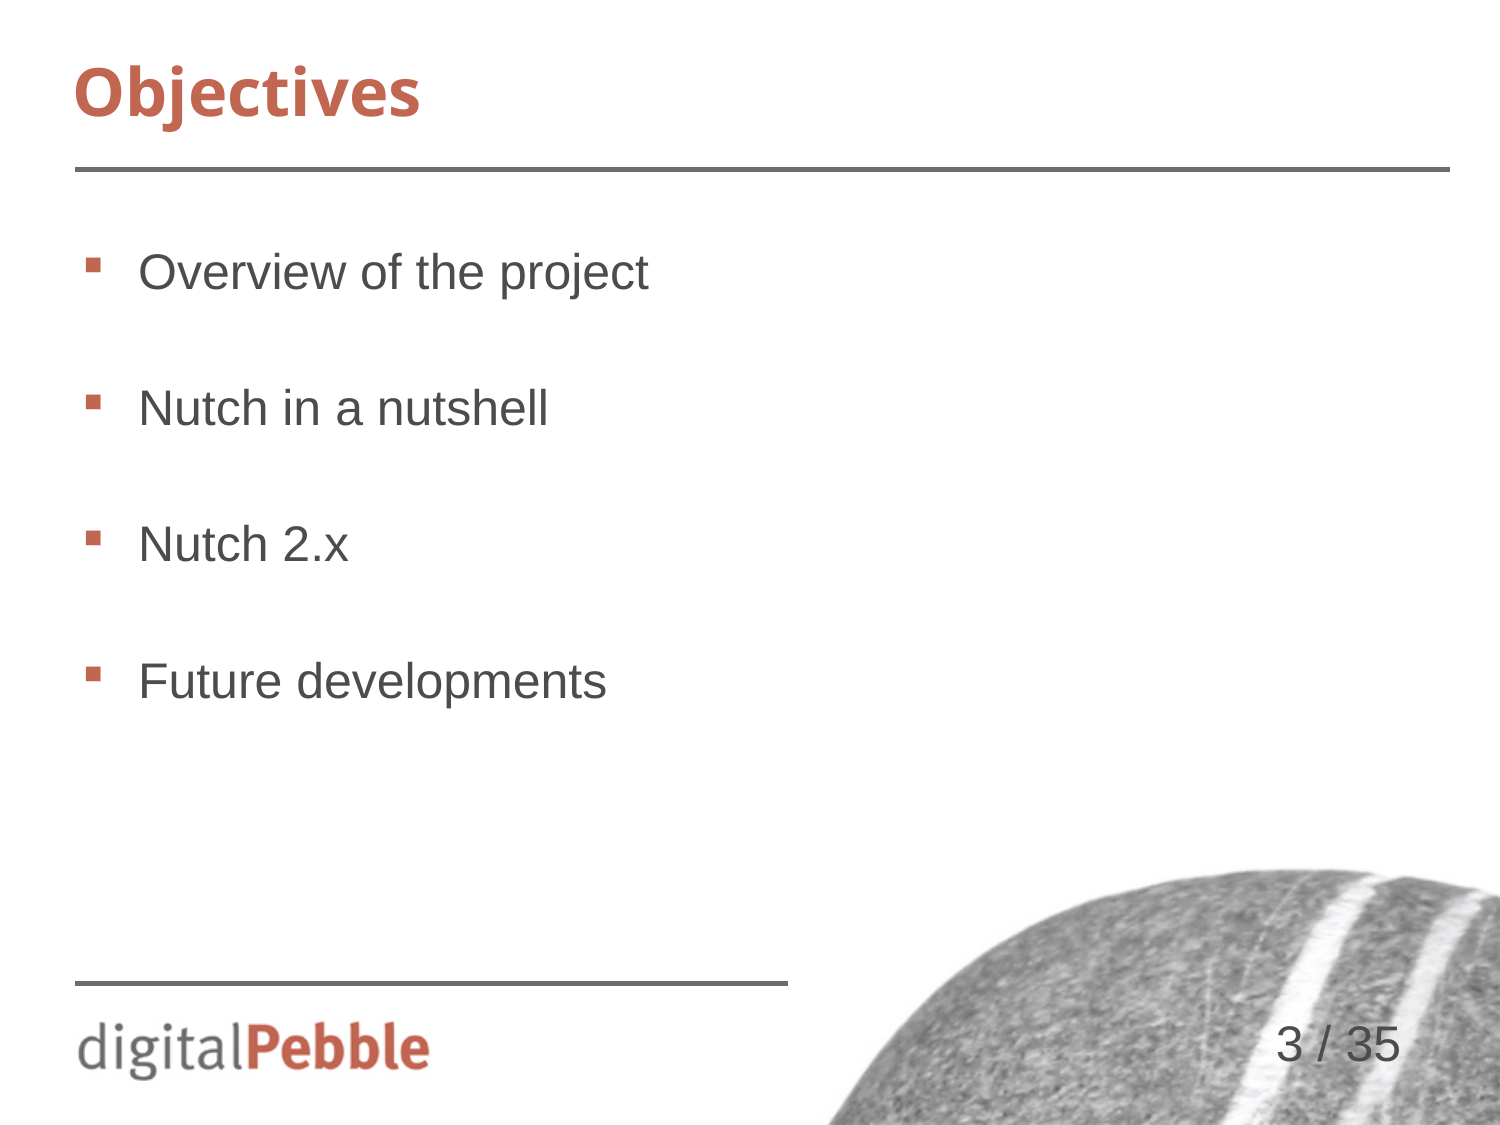

# Objectives
Overview of the project
Nutch in a nutshell
Nutch 2.x
Future developments